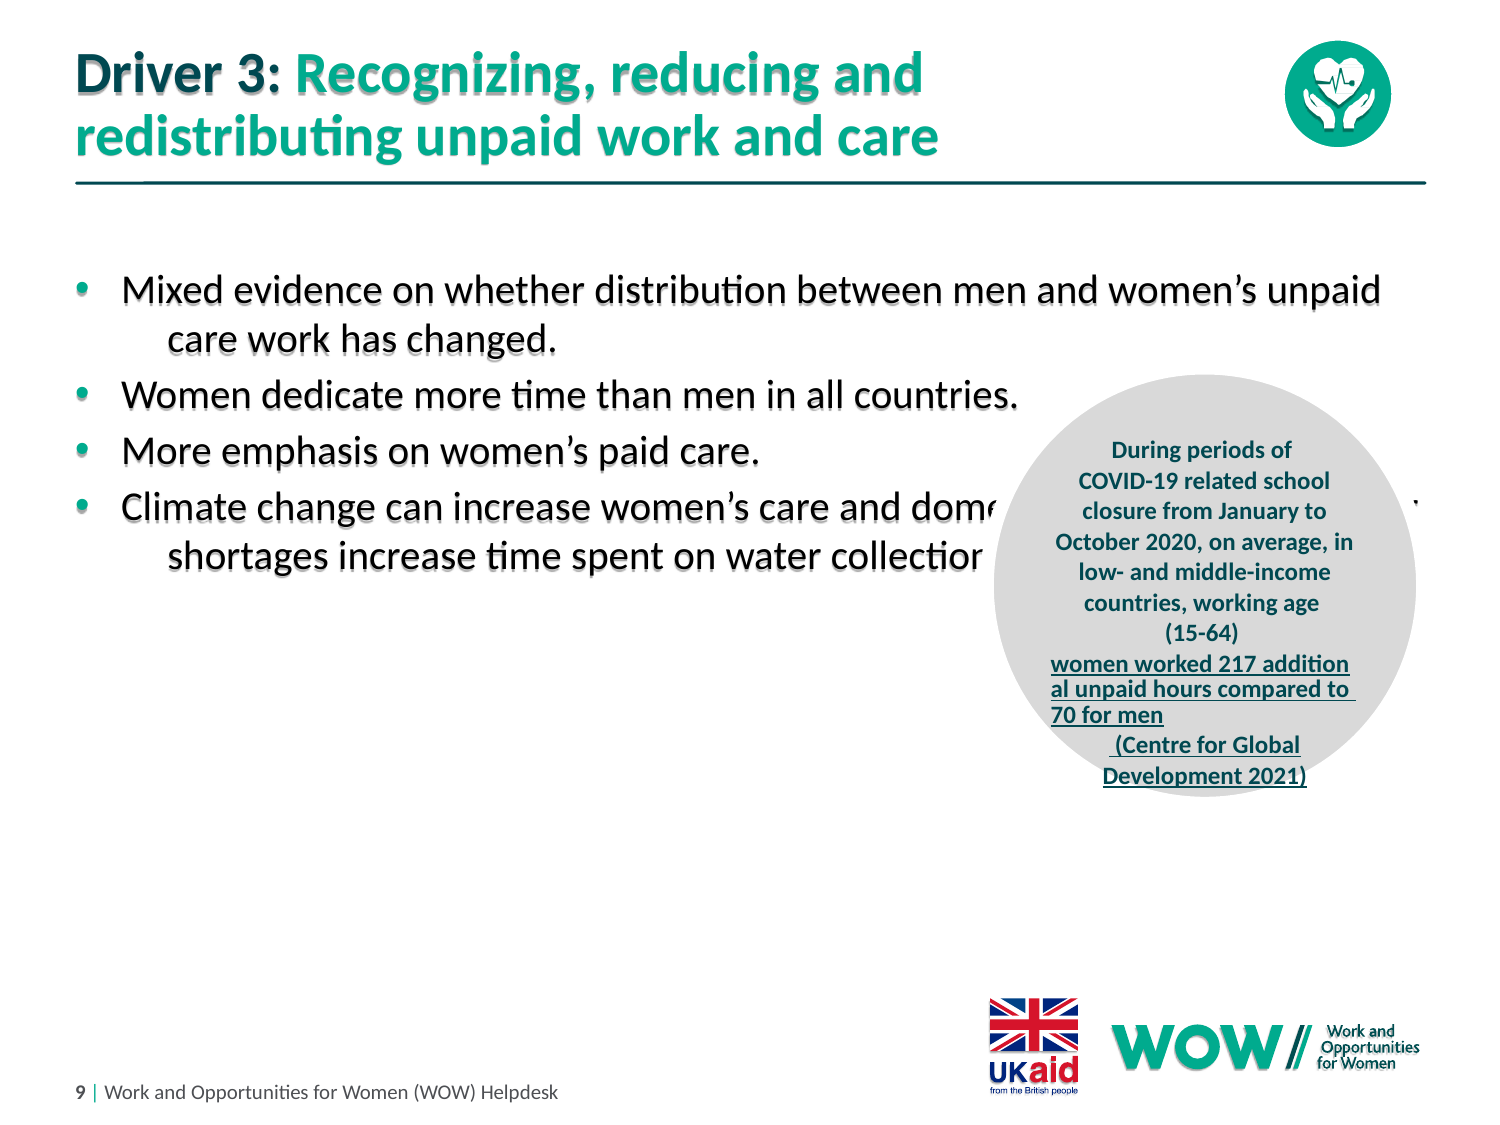

# Driver 3: Recognizing, reducing and redistributing unpaid work and care
Mixed evidence on whether distribution between men and women’s unpaid care work has changed.
Women dedicate more time than men in all countries.
More emphasis on women’s paid care.
Climate change can increase women’s care and domestic workloads e.g. water shortages increase time spent on water collection.
During periods of
COVID-19 related school closure from January to October 2020, on average, in low- and middle-income countries, working age
(15-64) women worked 217 additional unpaid hours compared to 70 for men (Centre for Global Development 2021)
9 | Work and Opportunities for Women (WOW) Helpdesk